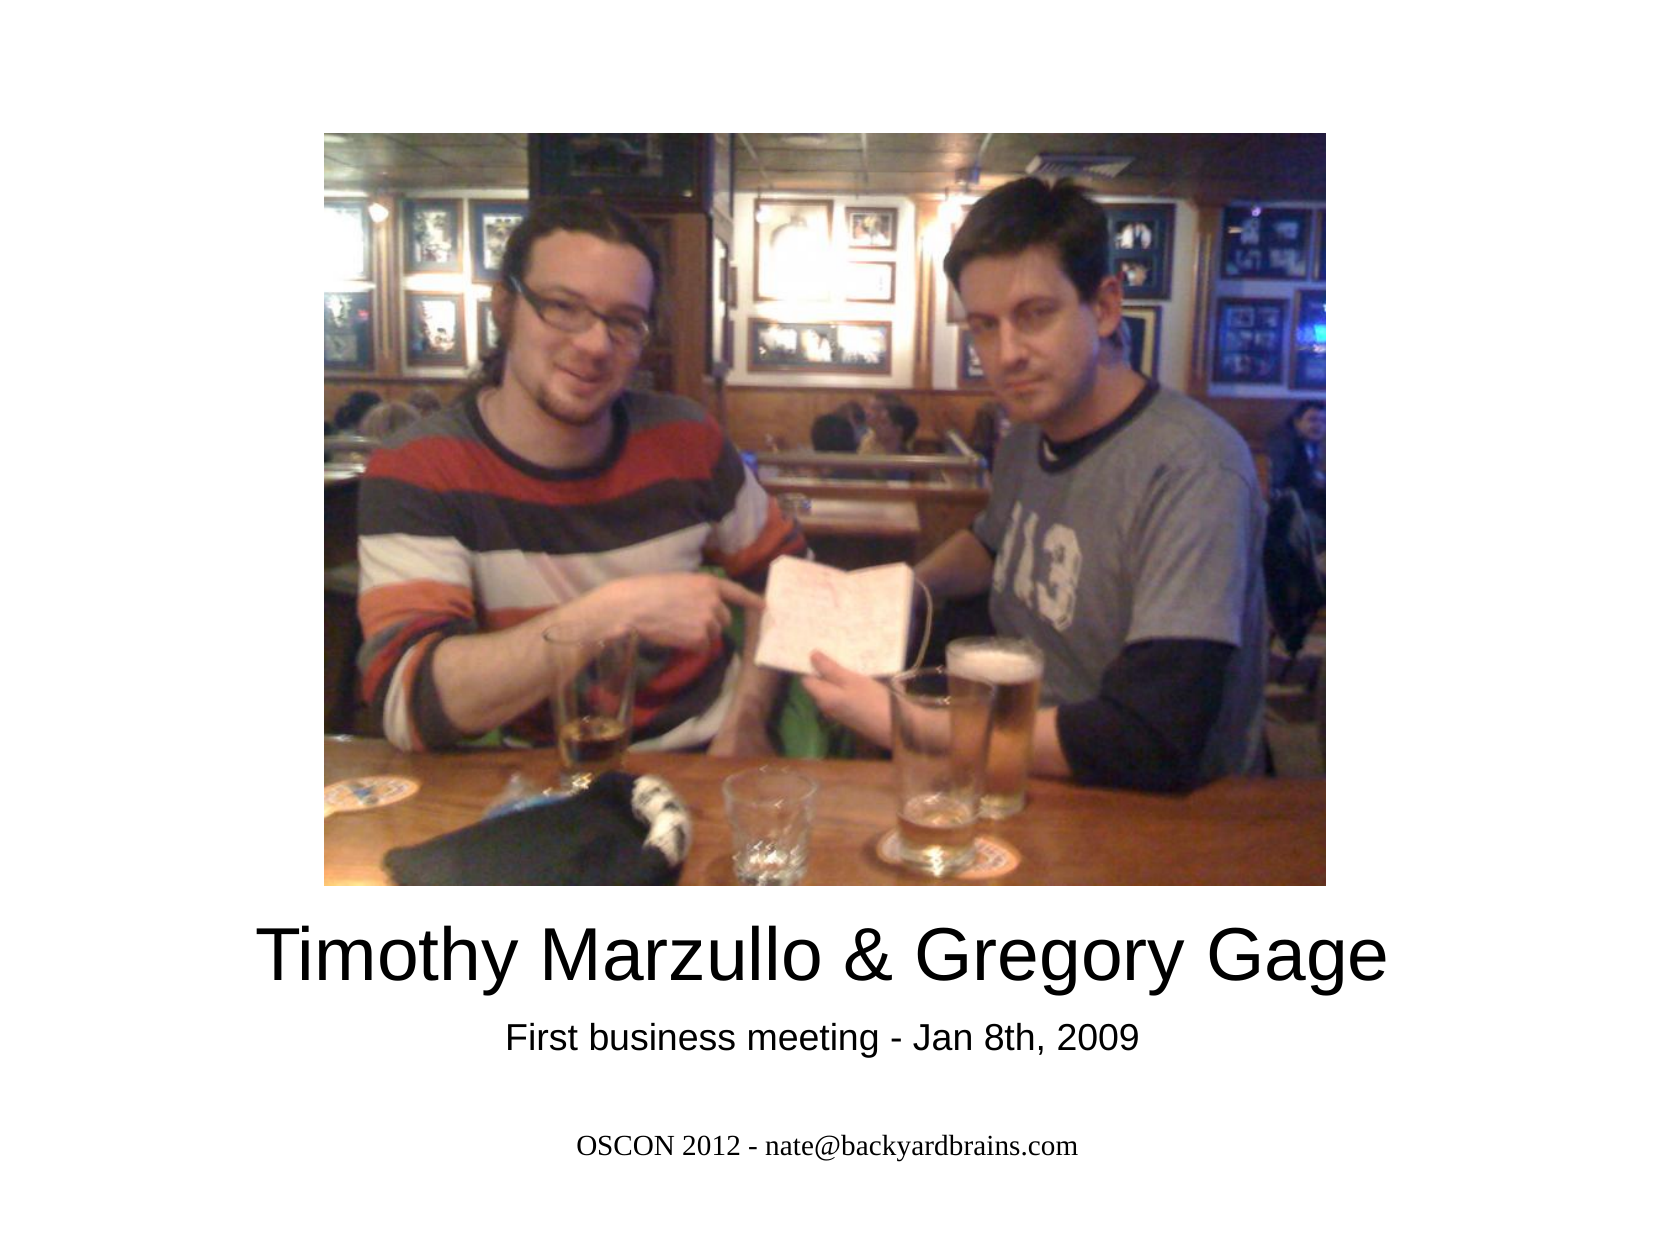

# Timothy Marzullo & Gregory Gage
First business meeting - Jan 8th, 2009
OSCON 2012 - nate@backyardbrains.com